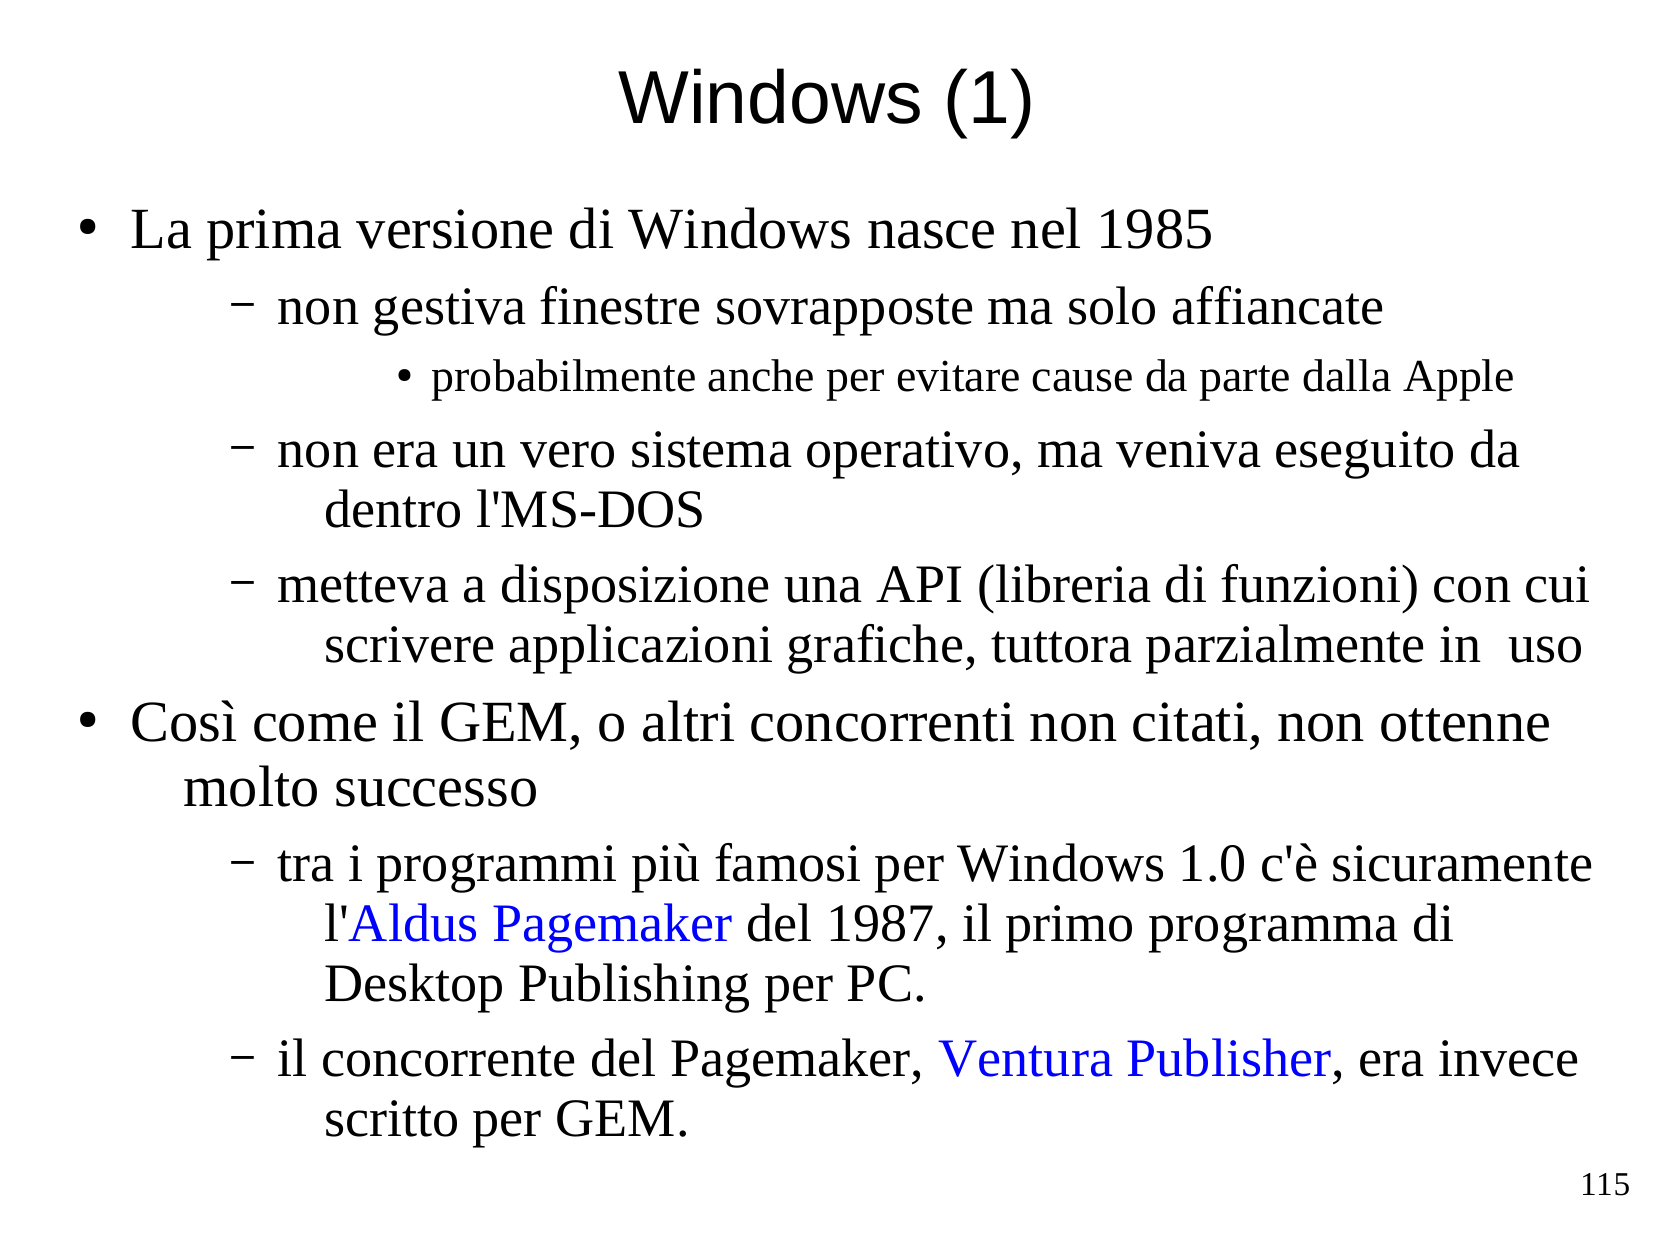

# Windows (1)
La prima versione di Windows nasce nel 1985
non gestiva finestre sovrapposte ma solo affiancate
probabilmente anche per evitare cause da parte dalla Apple
non era un vero sistema operativo, ma veniva eseguito da dentro l'MS-DOS
metteva a disposizione una API (libreria di funzioni) con cui scrivere applicazioni grafiche, tuttora parzialmente in uso
Così come il GEM, o altri concorrenti non citati, non ottenne molto successo
tra i programmi più famosi per Windows 1.0 c'è sicuramente l'Aldus Pagemaker del 1987, il primo programma di Desktop Publishing per PC.
il concorrente del Pagemaker, Ventura Publisher, era invece scritto per GEM.